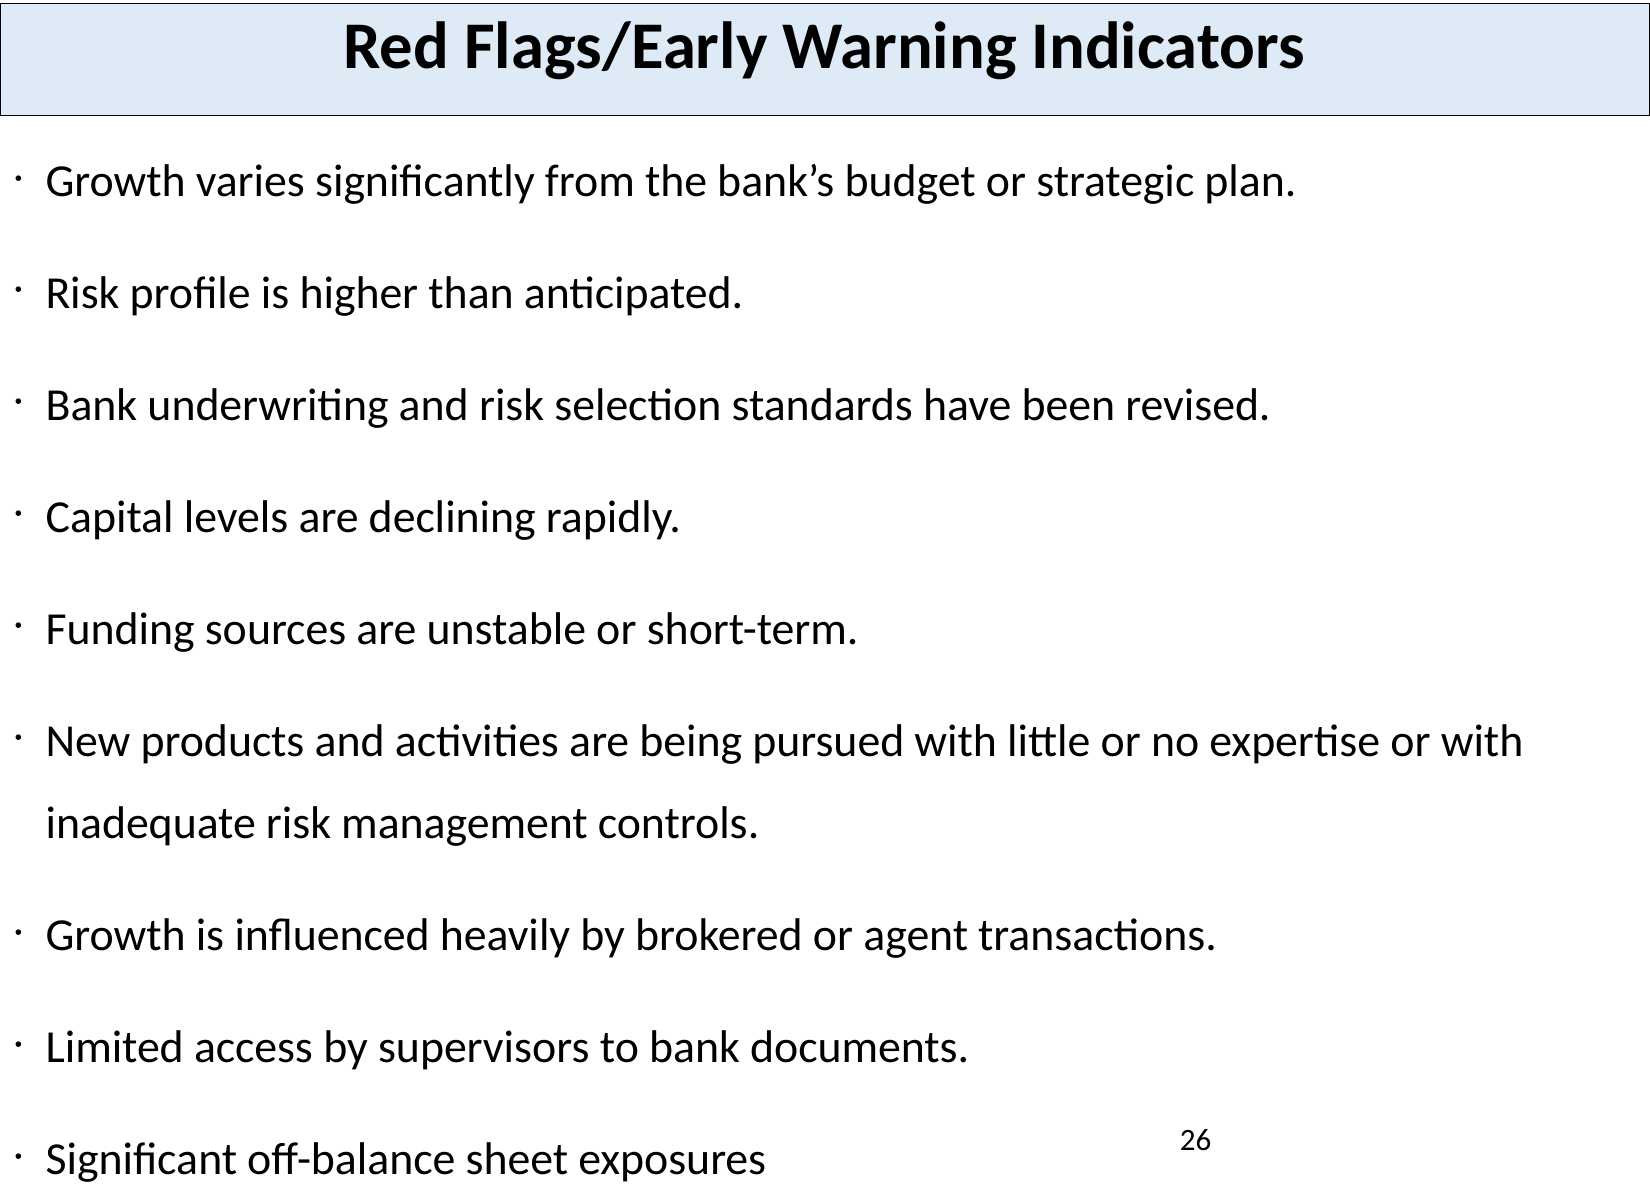

# Red Flags/Early Warning Indicators
Growth varies significantly from the bank’s budget or strategic plan.
Risk profile is higher than anticipated.
Bank underwriting and risk selection standards have been revised.
Capital levels are declining rapidly.
Funding sources are unstable or short-term.
New products and activities are being pursued with little or no expertise or with inadequate risk management controls.
Growth is influenced heavily by brokered or agent transactions.
Limited access by supervisors to bank documents.
Significant off-balance sheet exposures